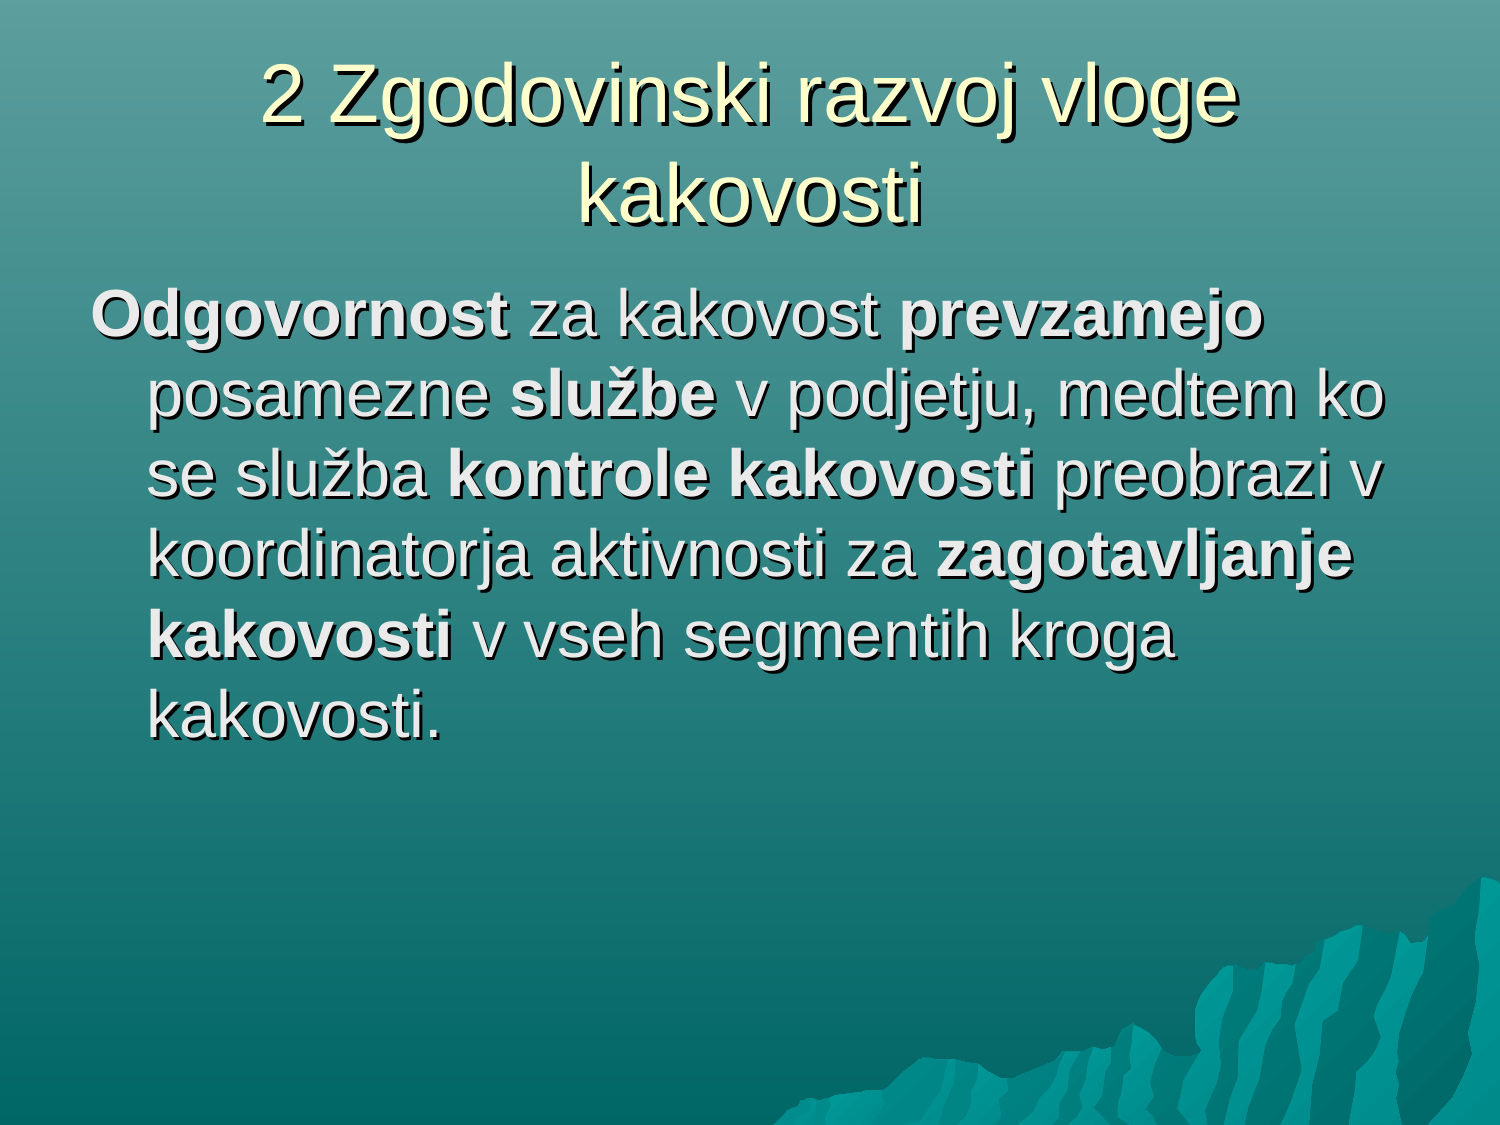

# 2 Zgodovinski razvoj vloge kakovosti
Odgovornost za kakovost prevzamejo posamezne službe v podjetju, medtem ko se služba kontrole kakovosti preobrazi v koordinatorja aktivnosti za zagotavljanje kakovosti v vseh segmentih kroga kakovosti.